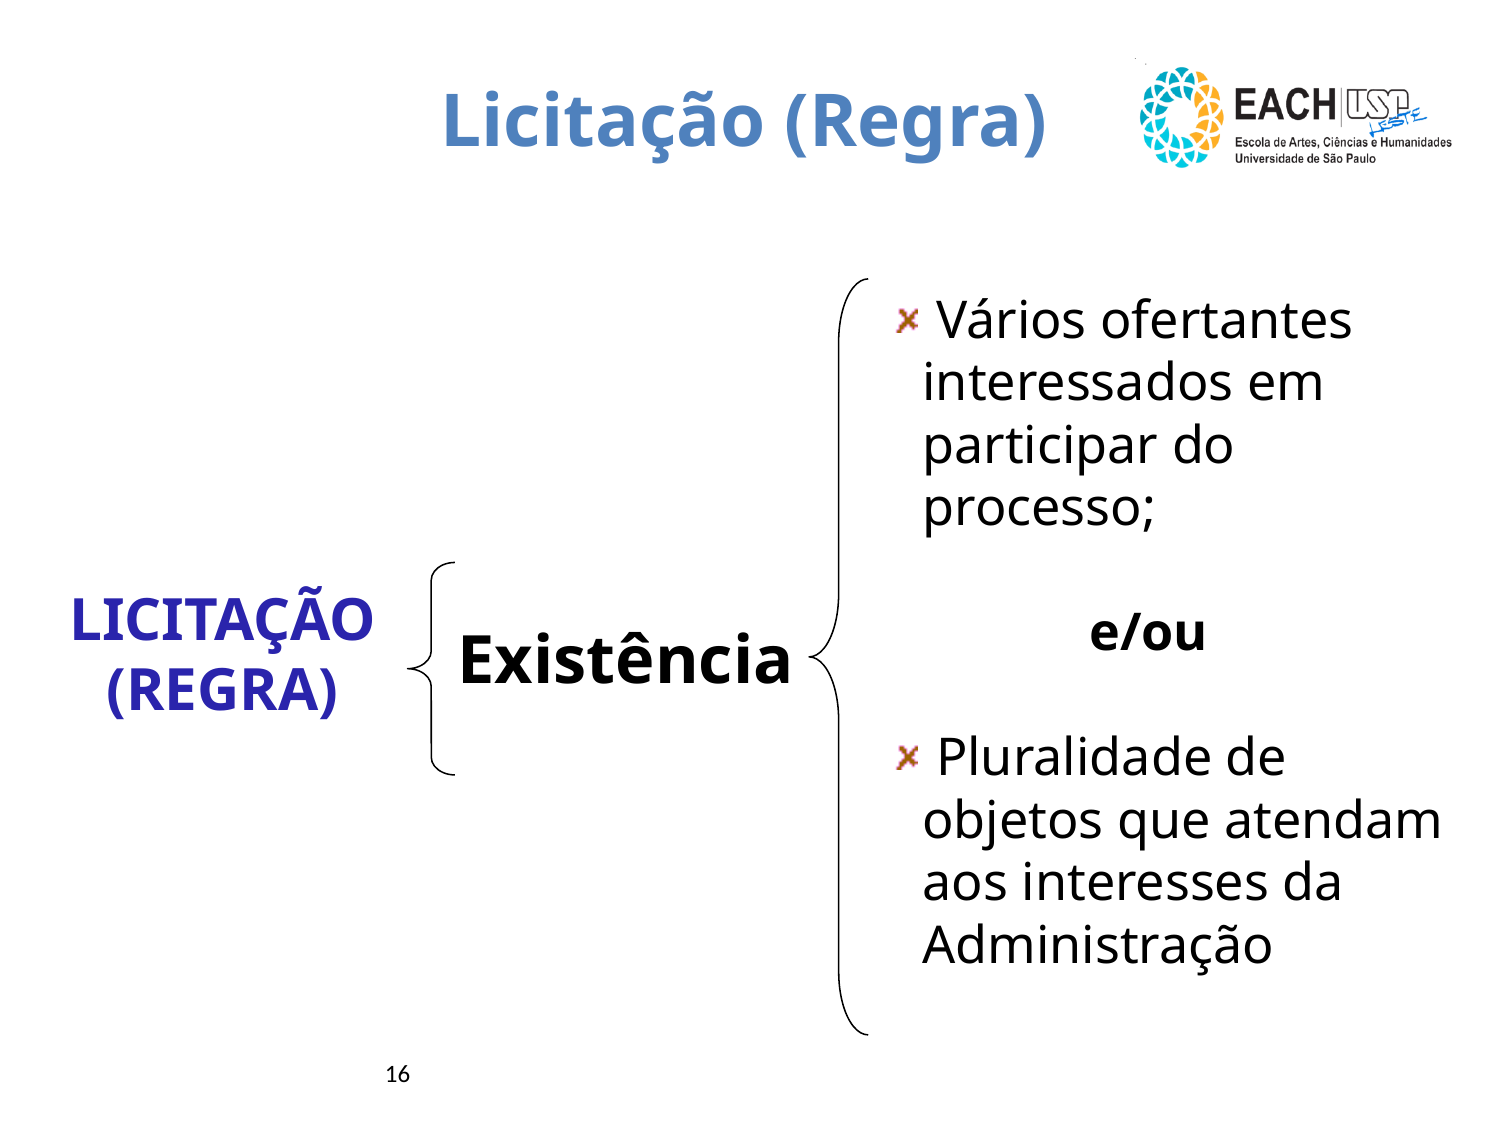

Licitação (Regra)
 Vários ofertantes interessados em participar do processo;
e/ou
 Pluralidade de objetos que atendam aos interesses da Administração
LICITAÇÃO
(REGRA)
Existência